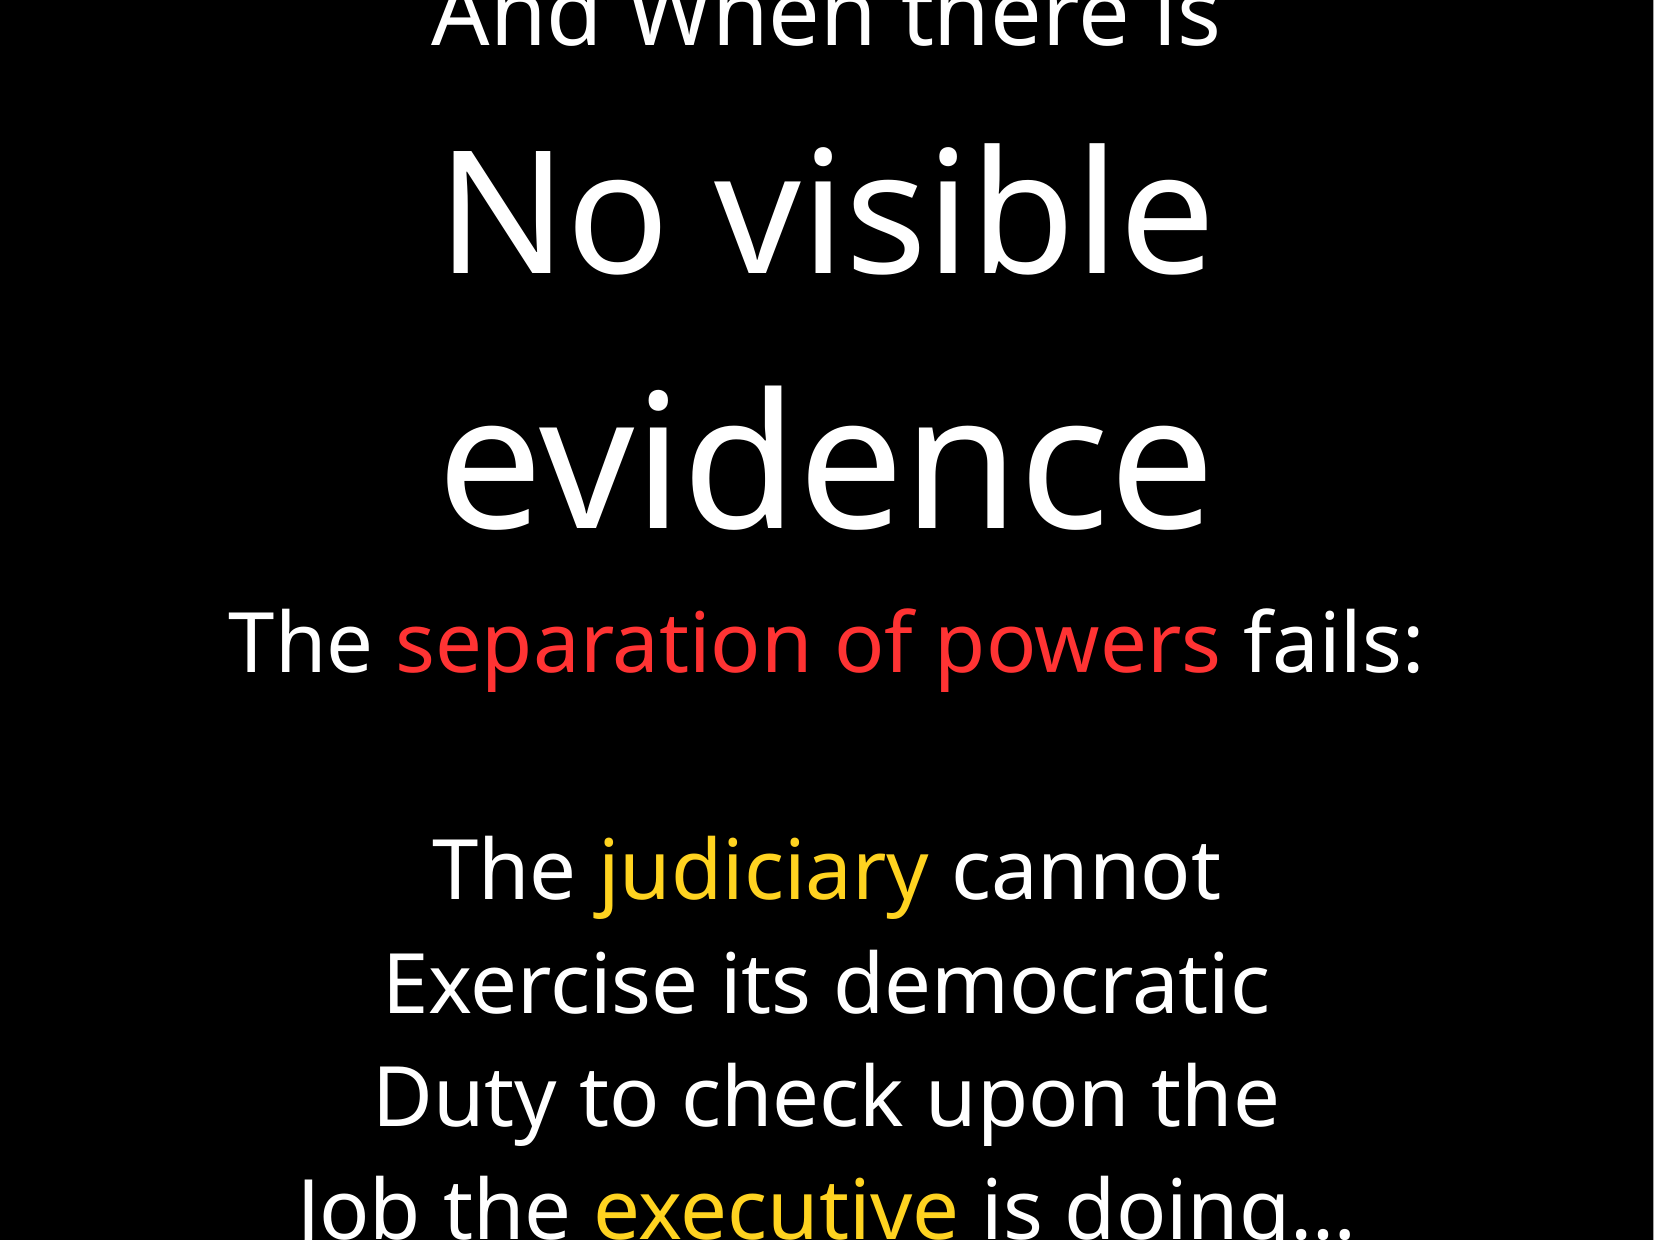

# And When there is
No visible evidence
The separation of powers fails:
The judiciary cannot
Exercise its democratic
Duty to check upon the
Job the executive is doing…